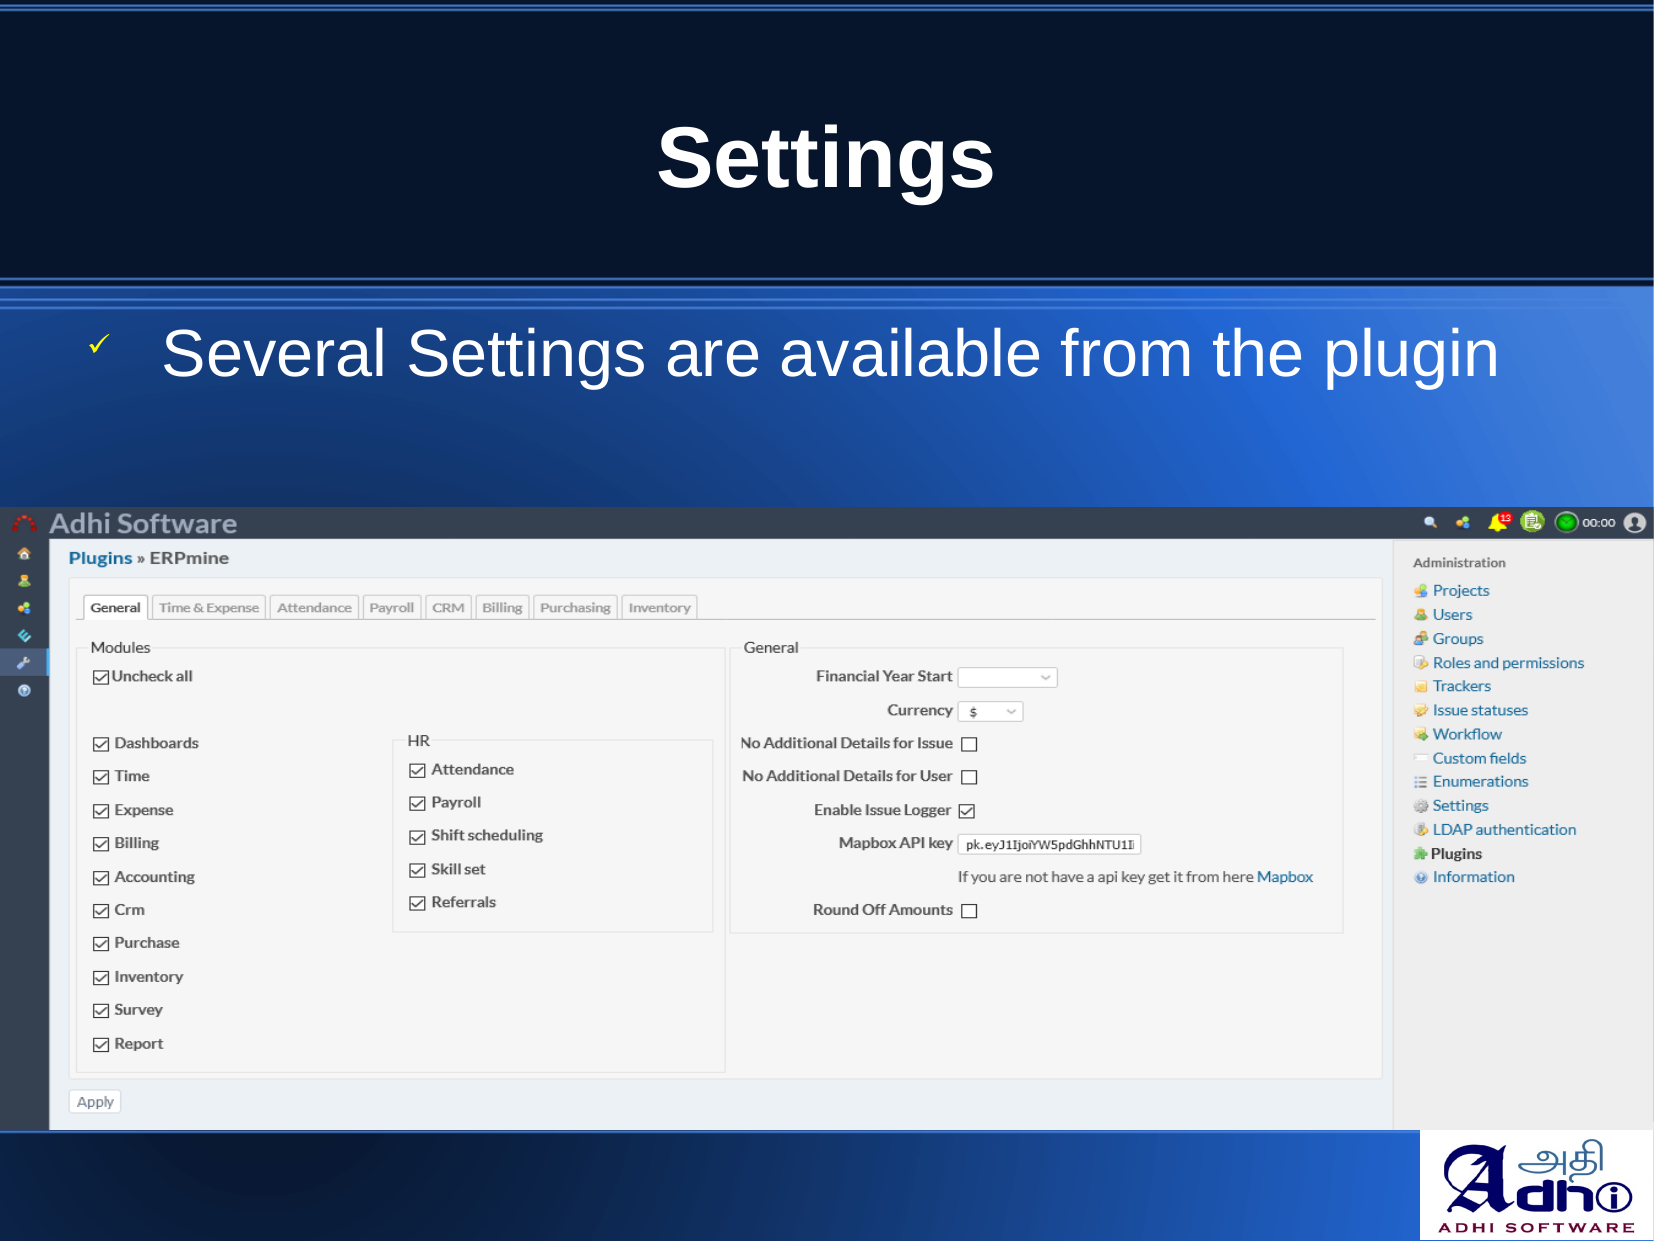

# Settings
Several Settings are available from the plugin